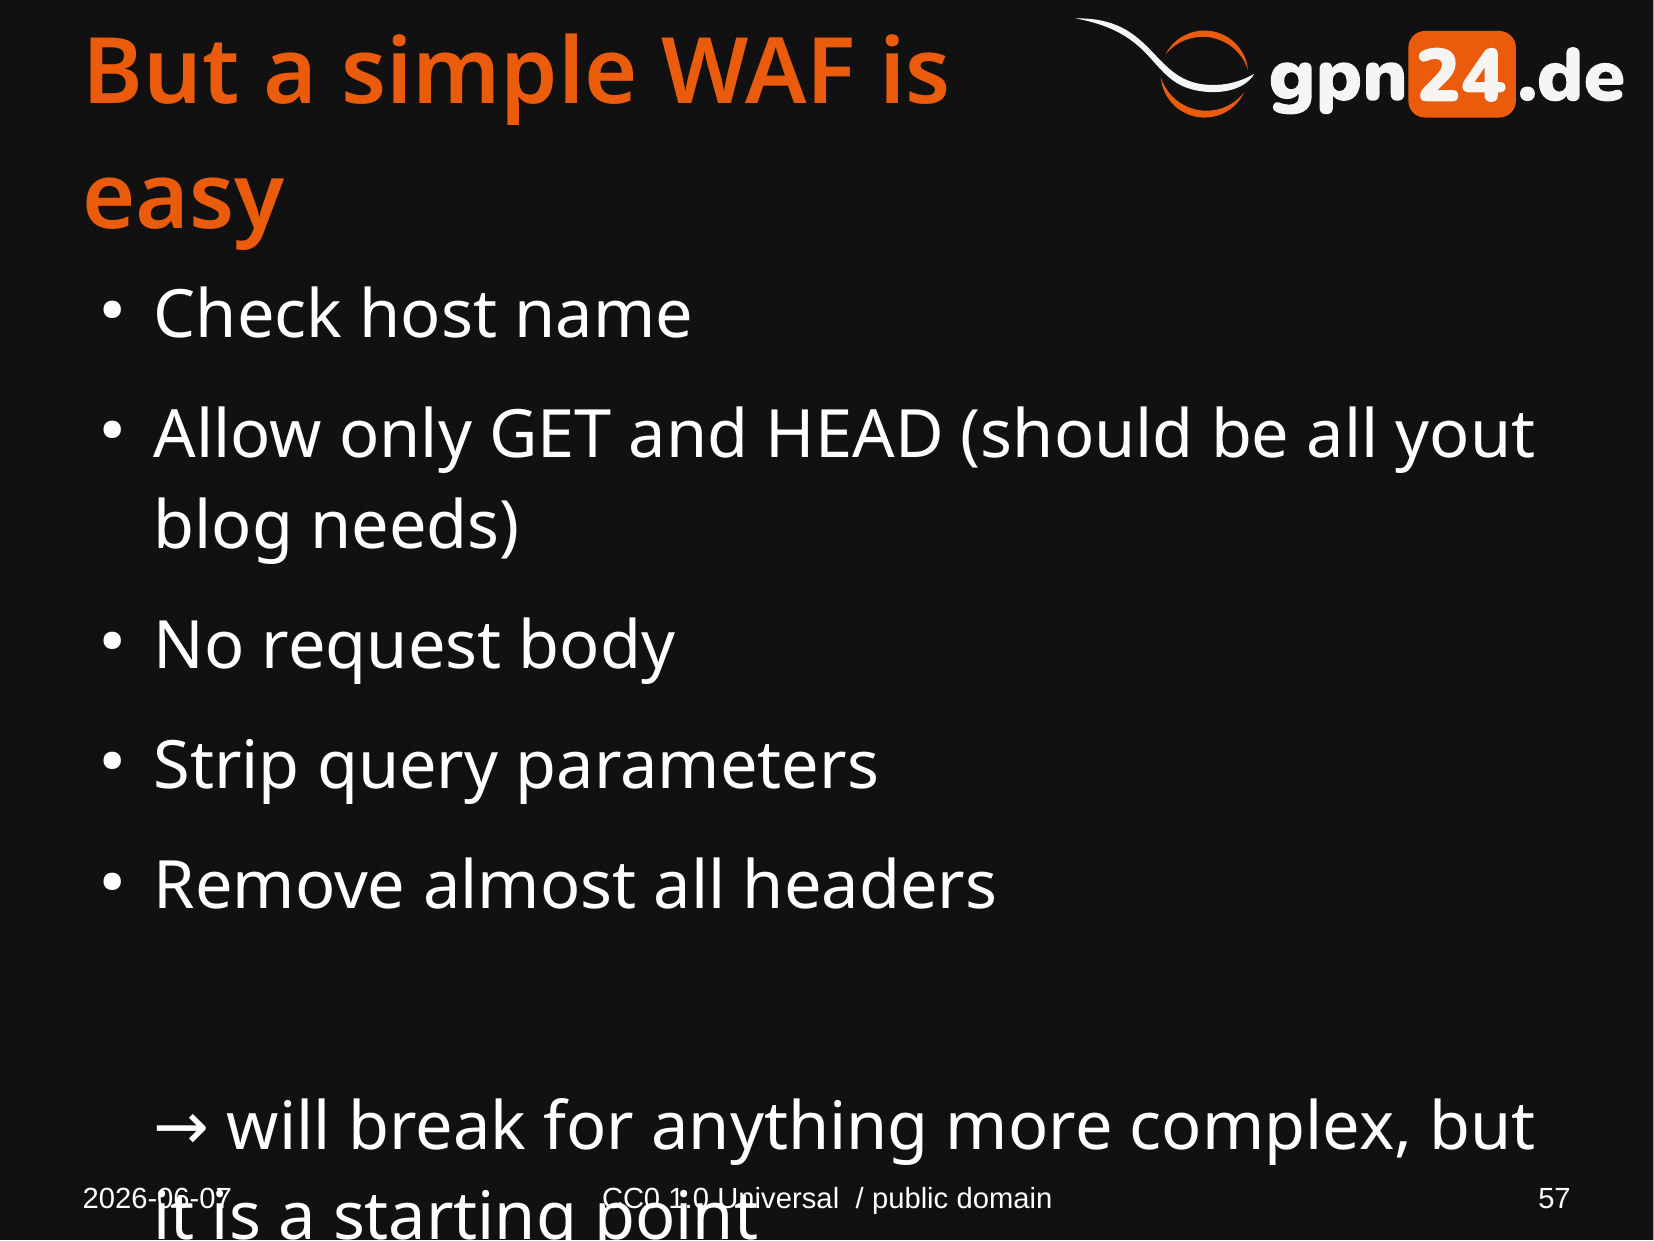

# But a simple WAF is easy
Check host name
Allow only GET and HEAD (should be all yout blog needs)
No request body
Strip query parameters
Remove almost all headers
→ will break for anything more complex, but it is a starting point
2026-06-07
CC0 1.0 Universal / public domain
57